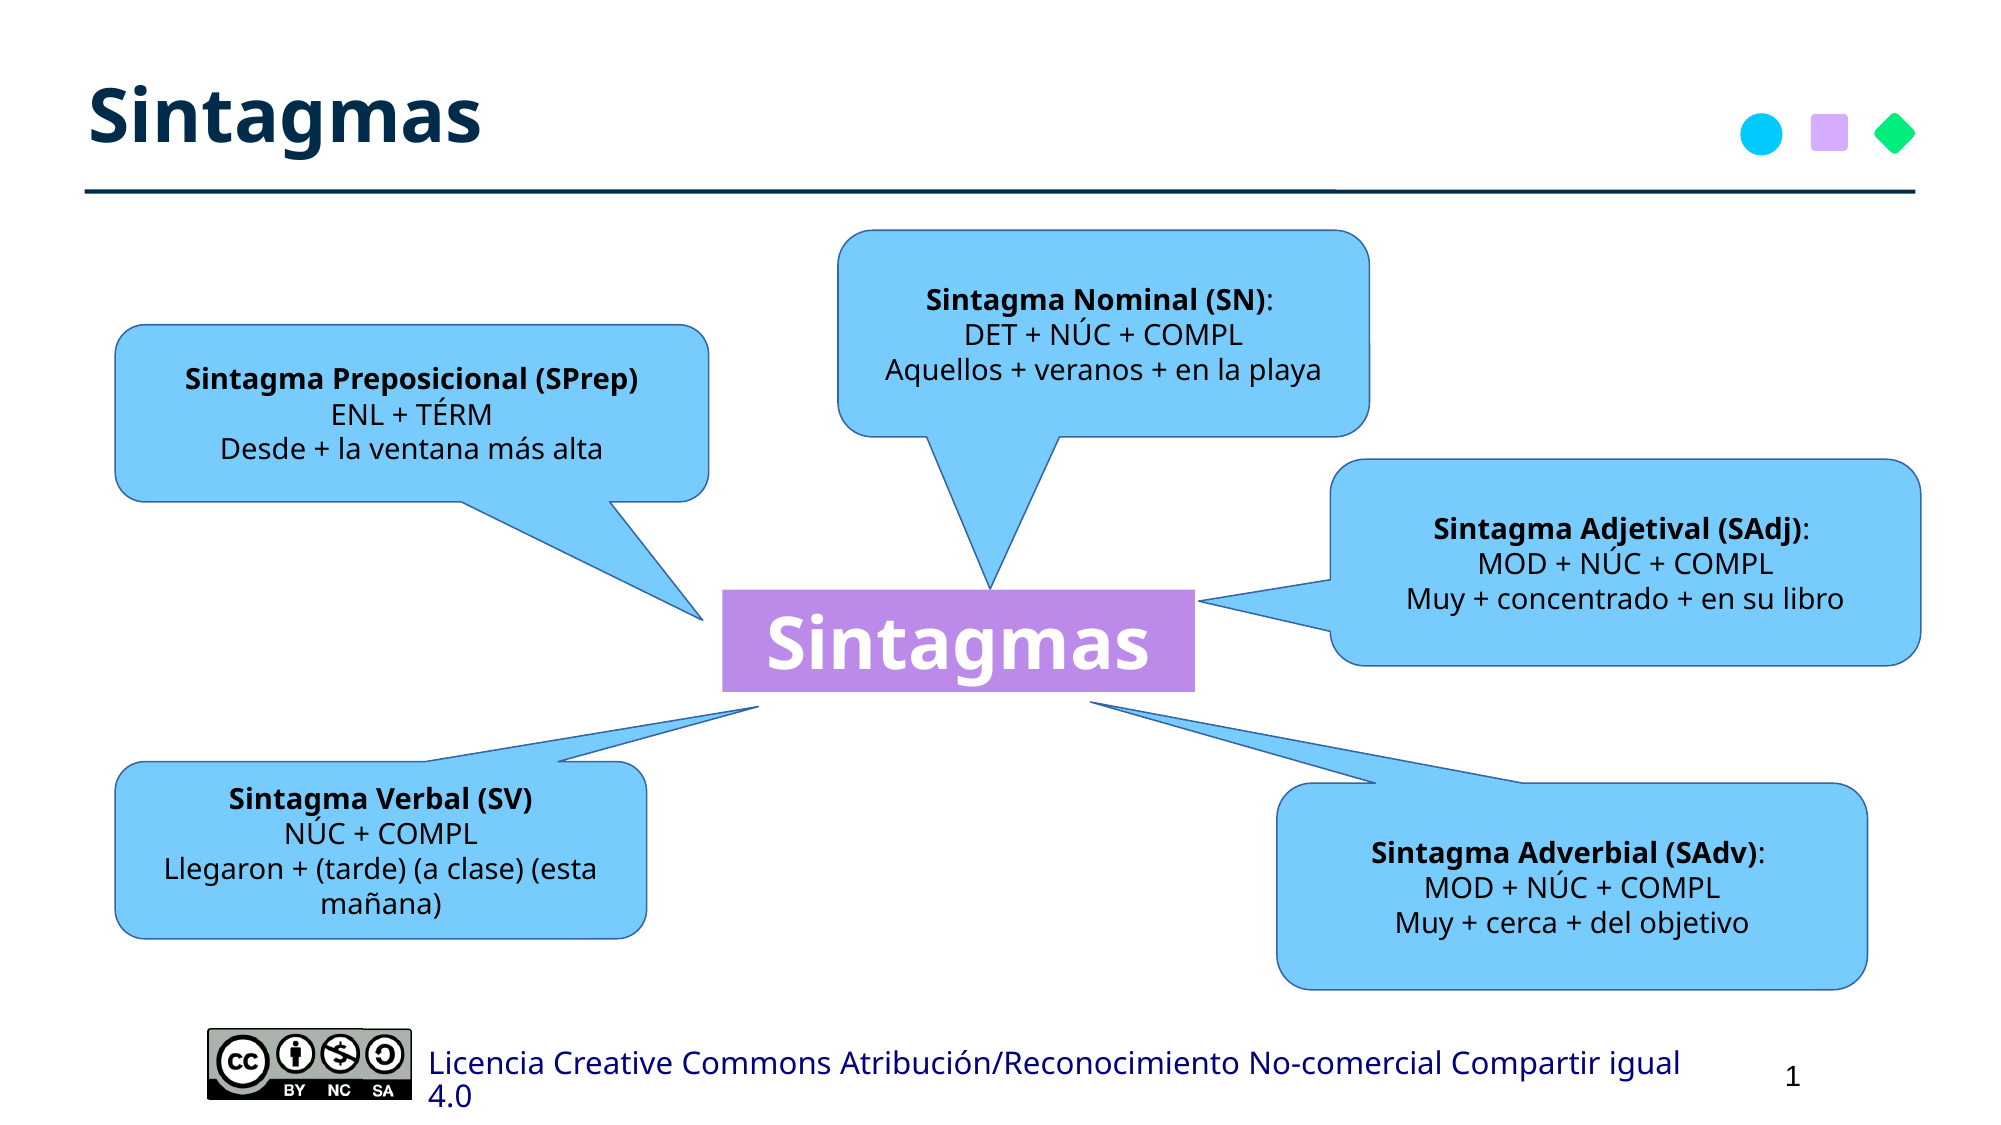

# Sintagmas
Sintagma Nominal (SN):
DET + NÚC + COMPL
Aquellos + veranos + en la playa
Sintagma Preposicional (SPrep)
ENL + TÉRM
Desde + la ventana más alta
Sintagma Adjetival (SAdj):
MOD + NÚC + COMPL
Muy + concentrado + en su libro
Sintagmas
Sintagma Verbal (SV)
NÚC + COMPL
Llegaron + (tarde) (a clase) (esta mañana)
Sintagma Adverbial (SAdv):
MOD + NÚC + COMPL
Muy + cerca + del objetivo
Licencia Creative Commons Atribución/Reconocimiento No-comercial Compartir igual 4.0